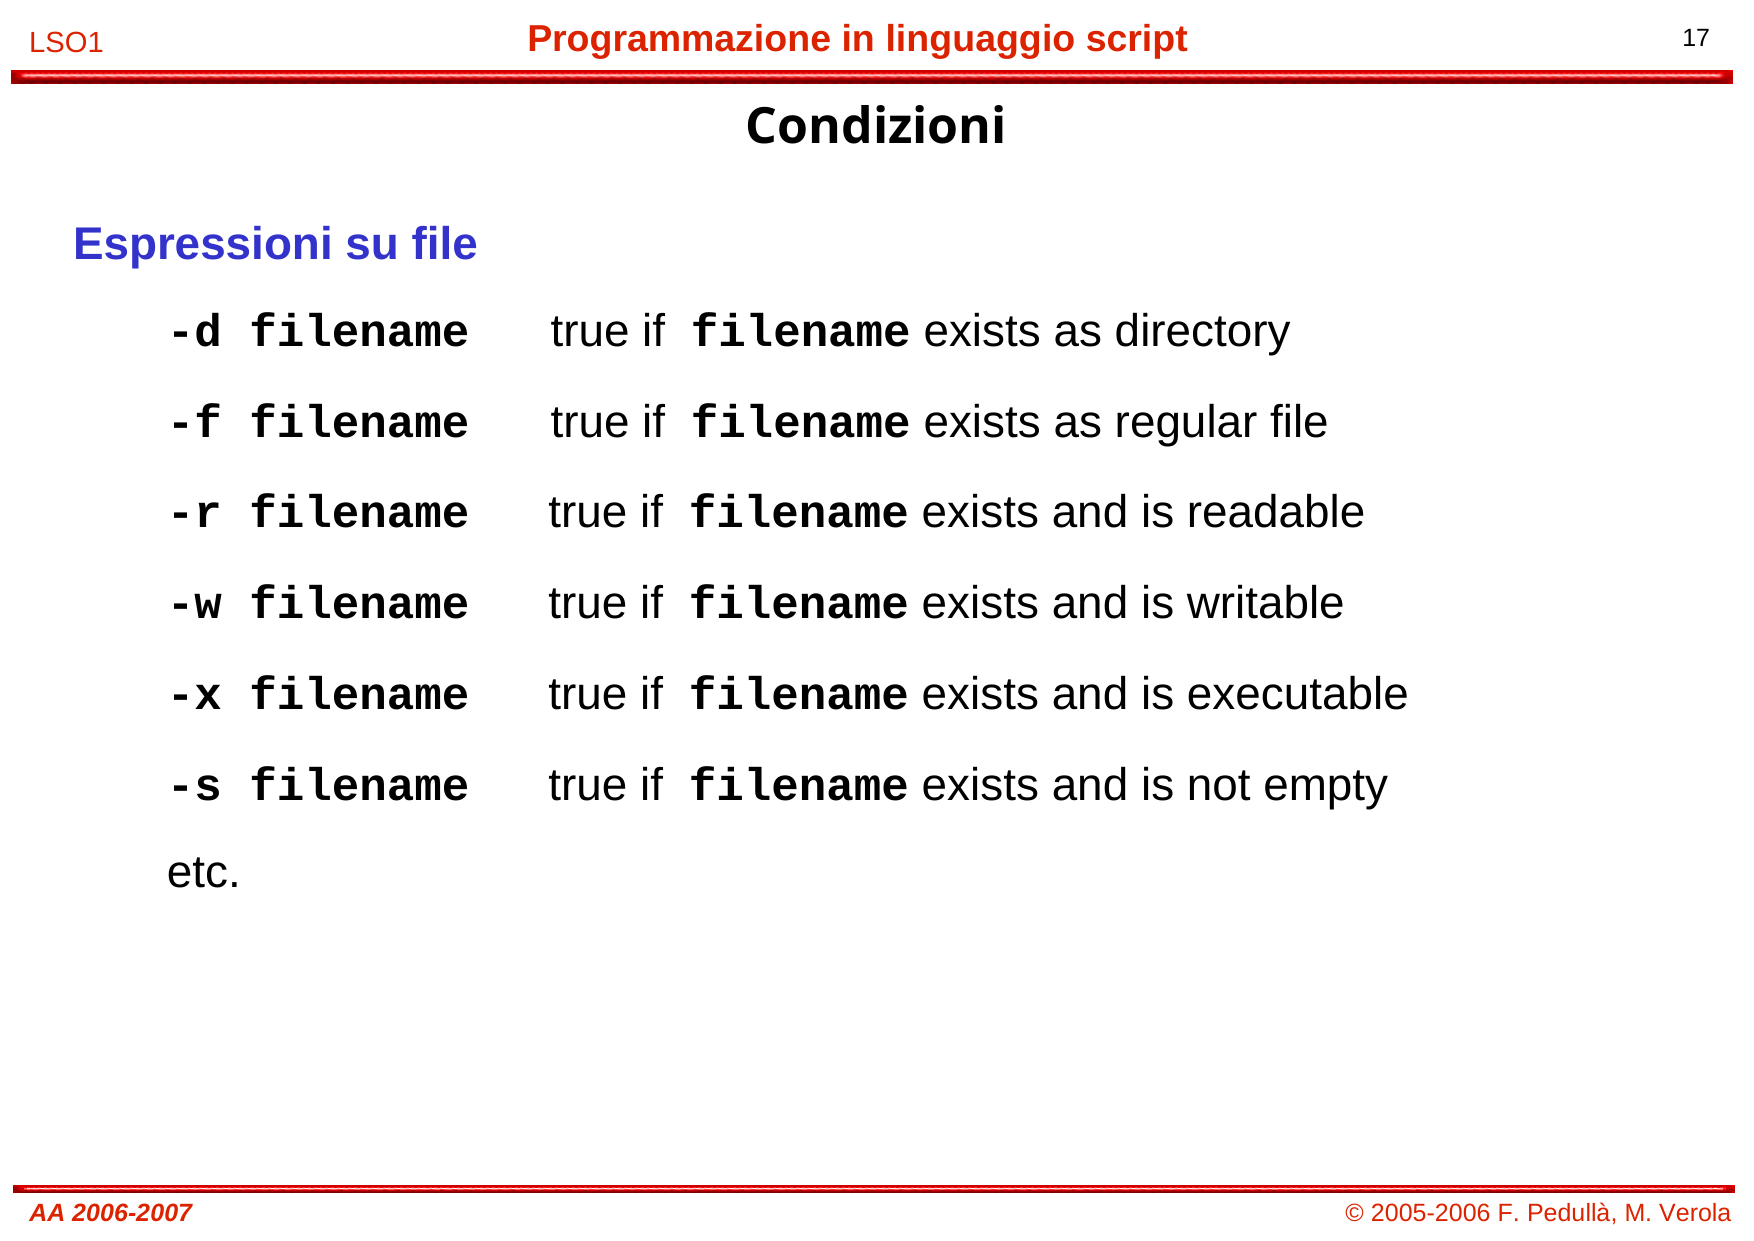

# Condizioni
Espressioni su file
-d filename	 true if filename exists as directory
-f filename	 true if filename exists as regular file
-r filename	 true if filename exists and is readable
-w filename	 true if filename exists and is writable
-x filename	 true if filename exists and is executable
-s filename	 true if filename exists and is not empty
etc.